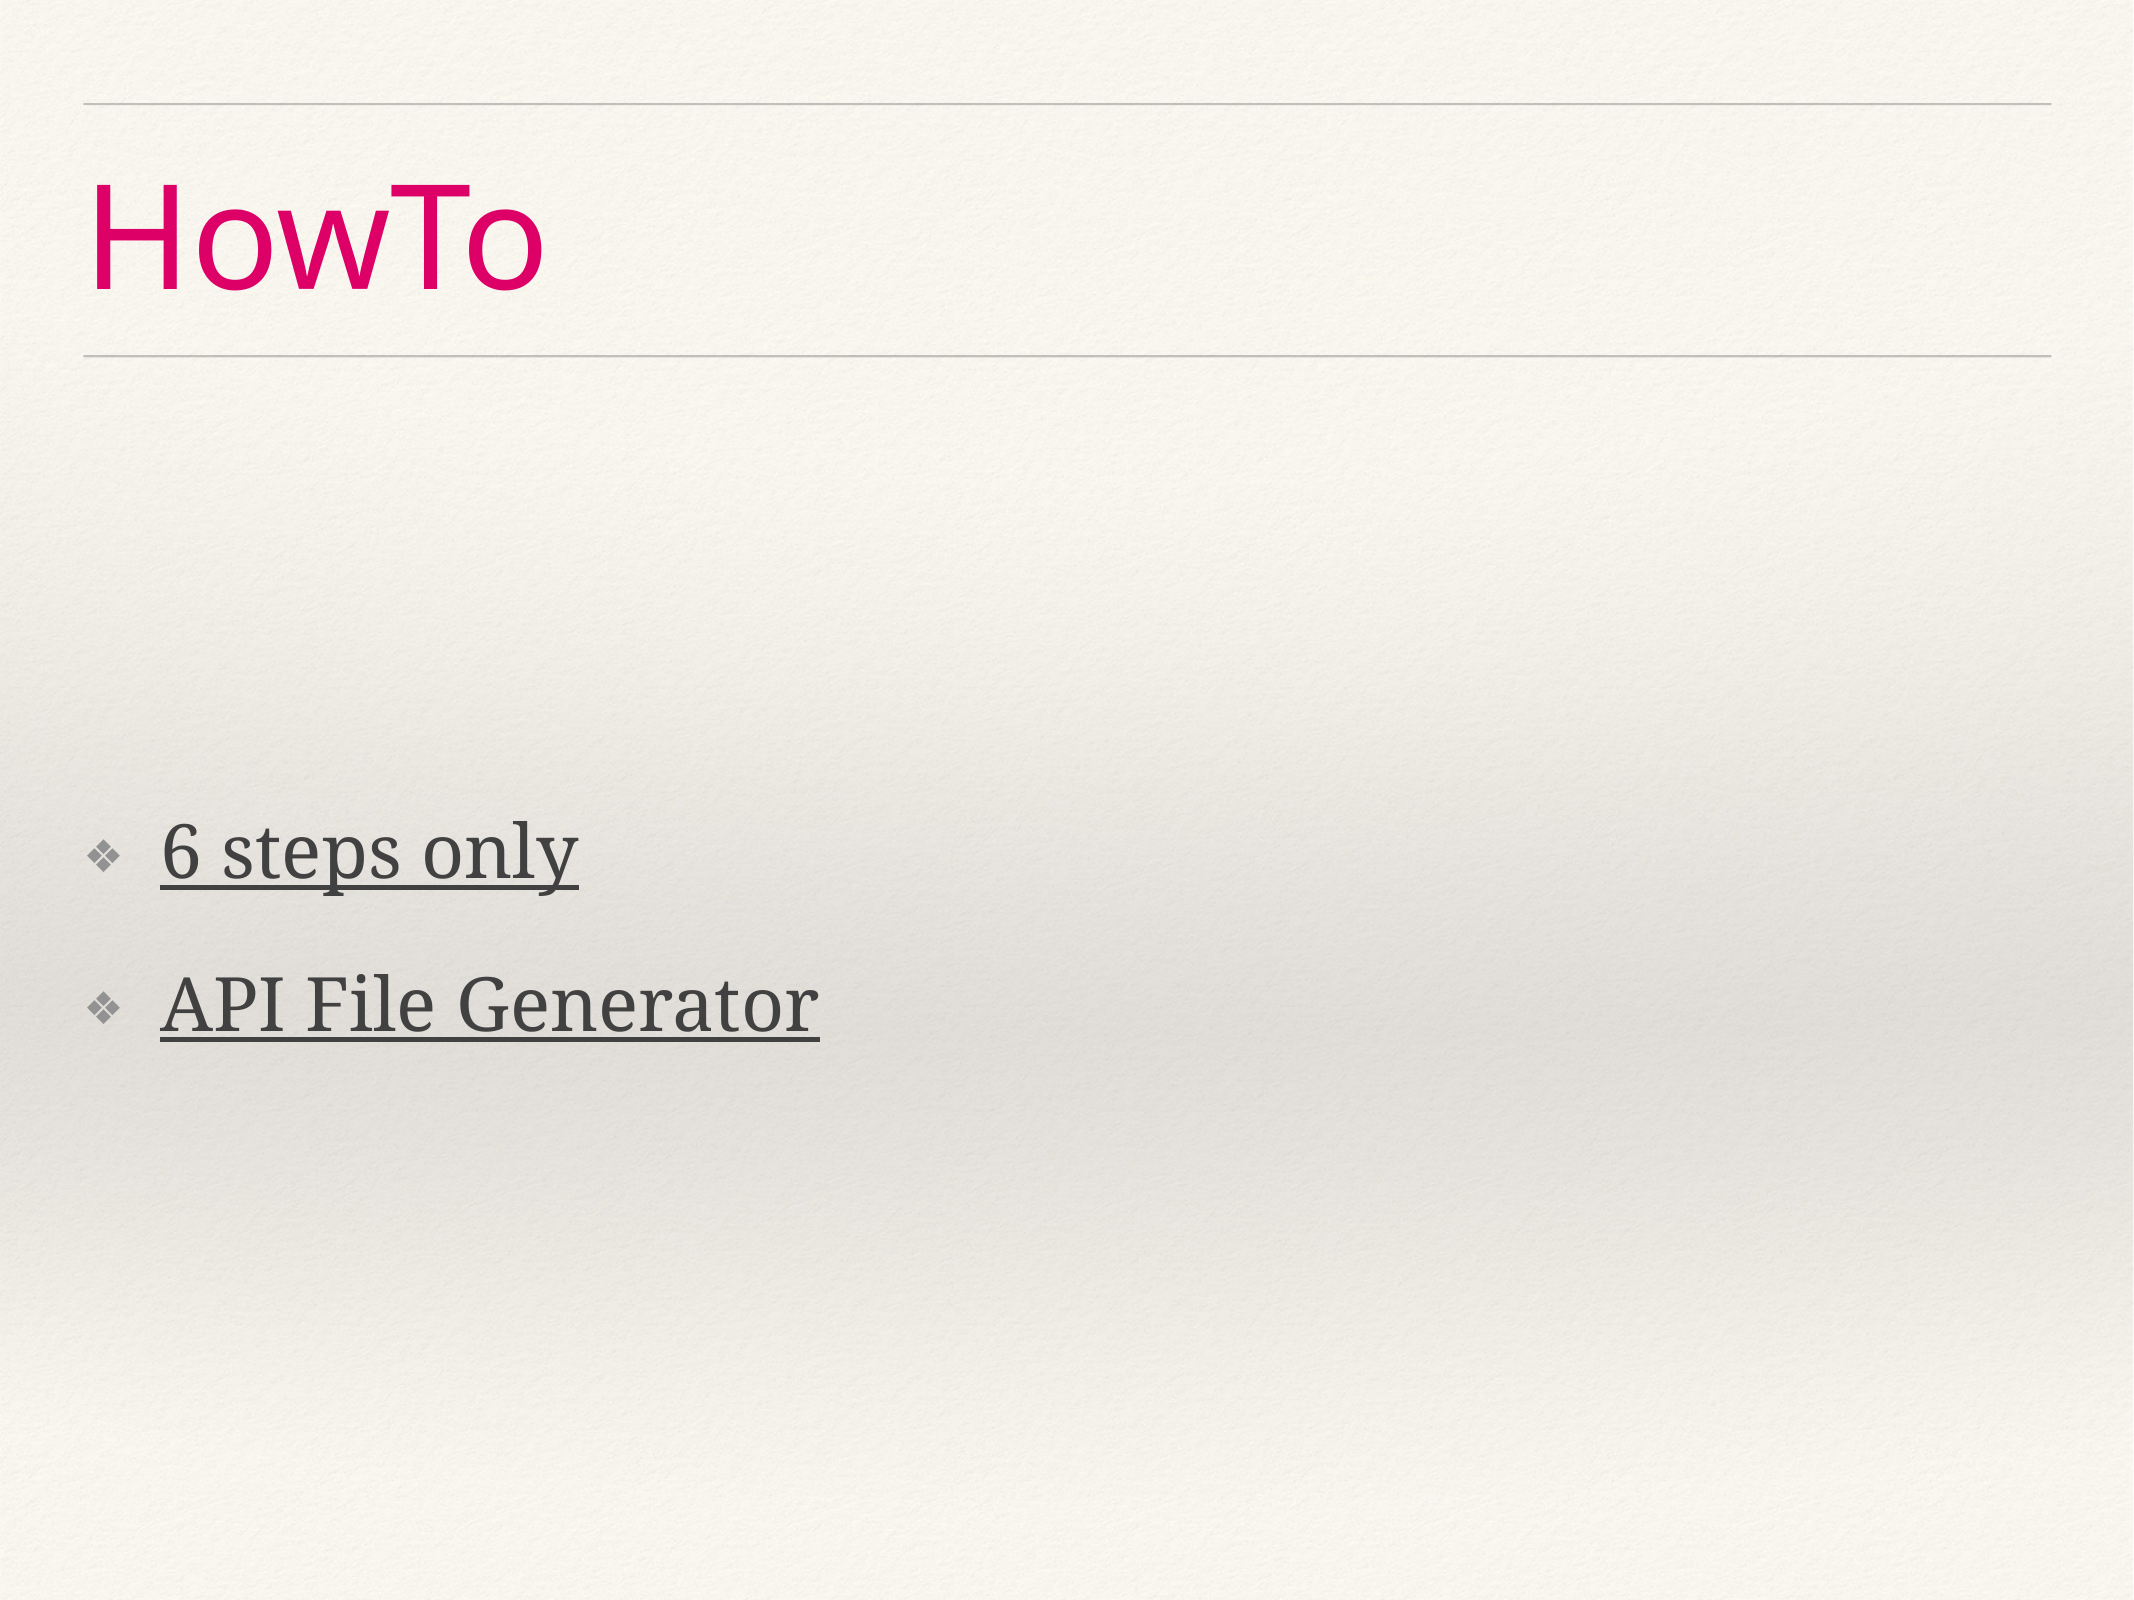

# HowTo
6 steps only
API File Generator